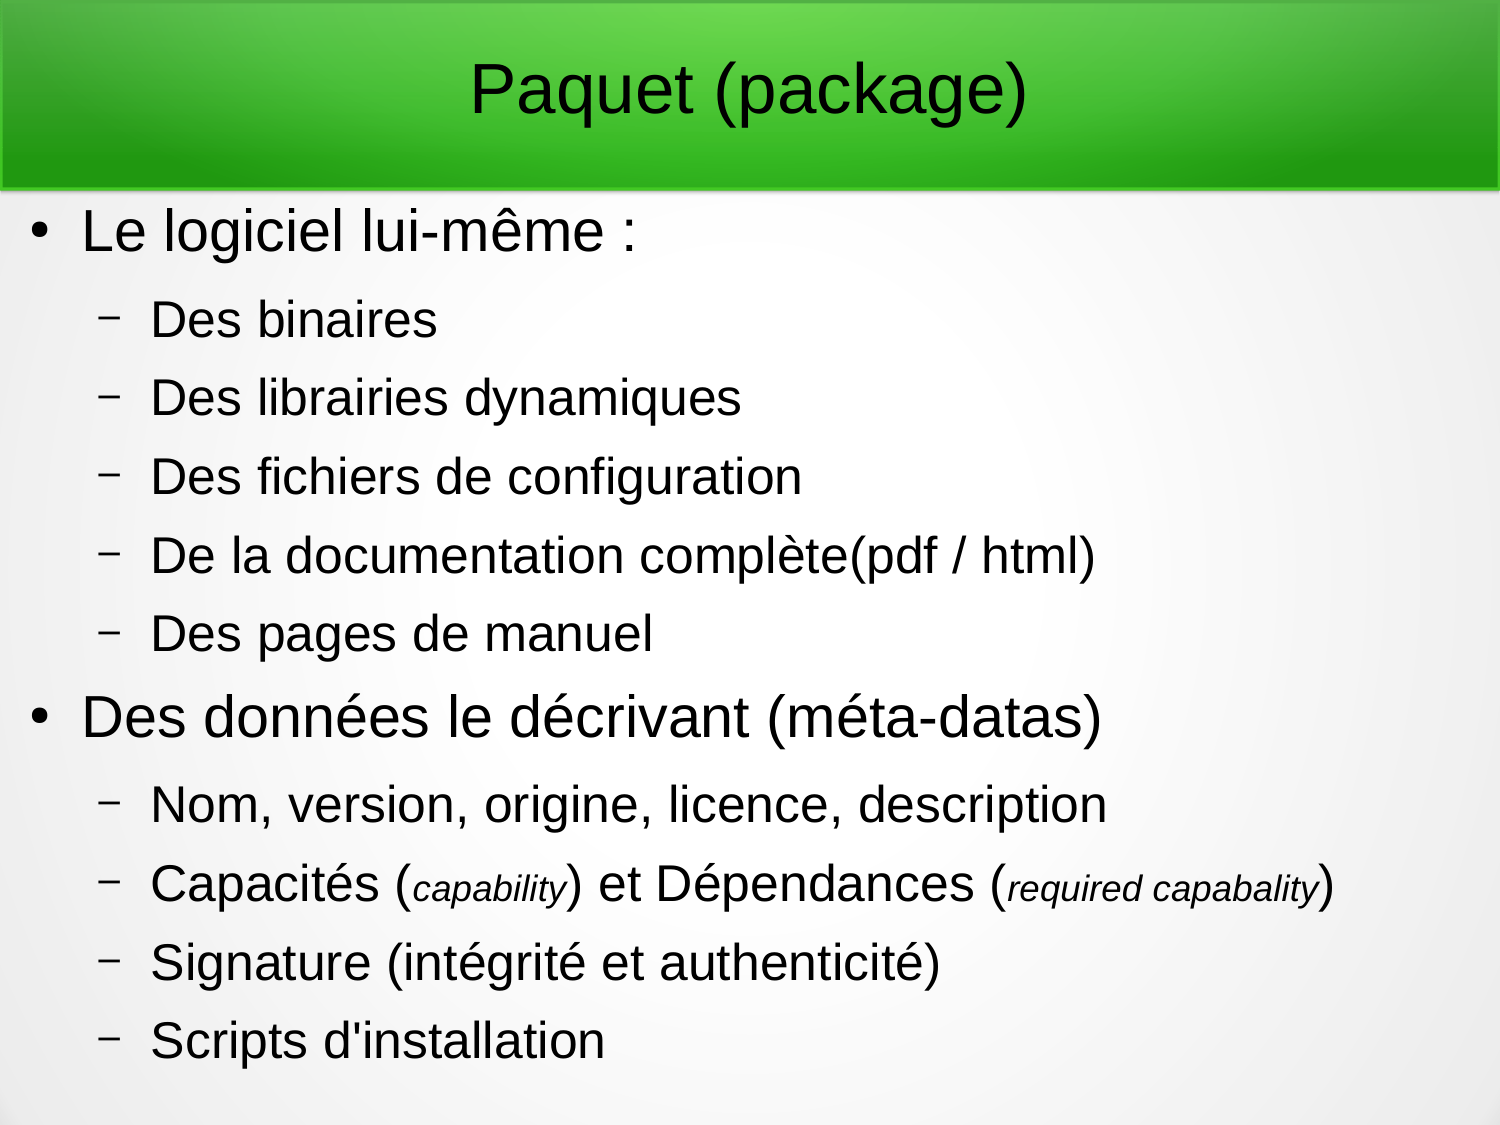

# Paquet (package)
Le logiciel lui-même :
Des binaires
Des librairies dynamiques
Des fichiers de configuration
De la documentation complète(pdf / html)
Des pages de manuel
Des données le décrivant (méta-datas)
Nom, version, origine, licence, description
Capacités (capability) et Dépendances (required capabality)
Signature (intégrité et authenticité)
Scripts d'installation